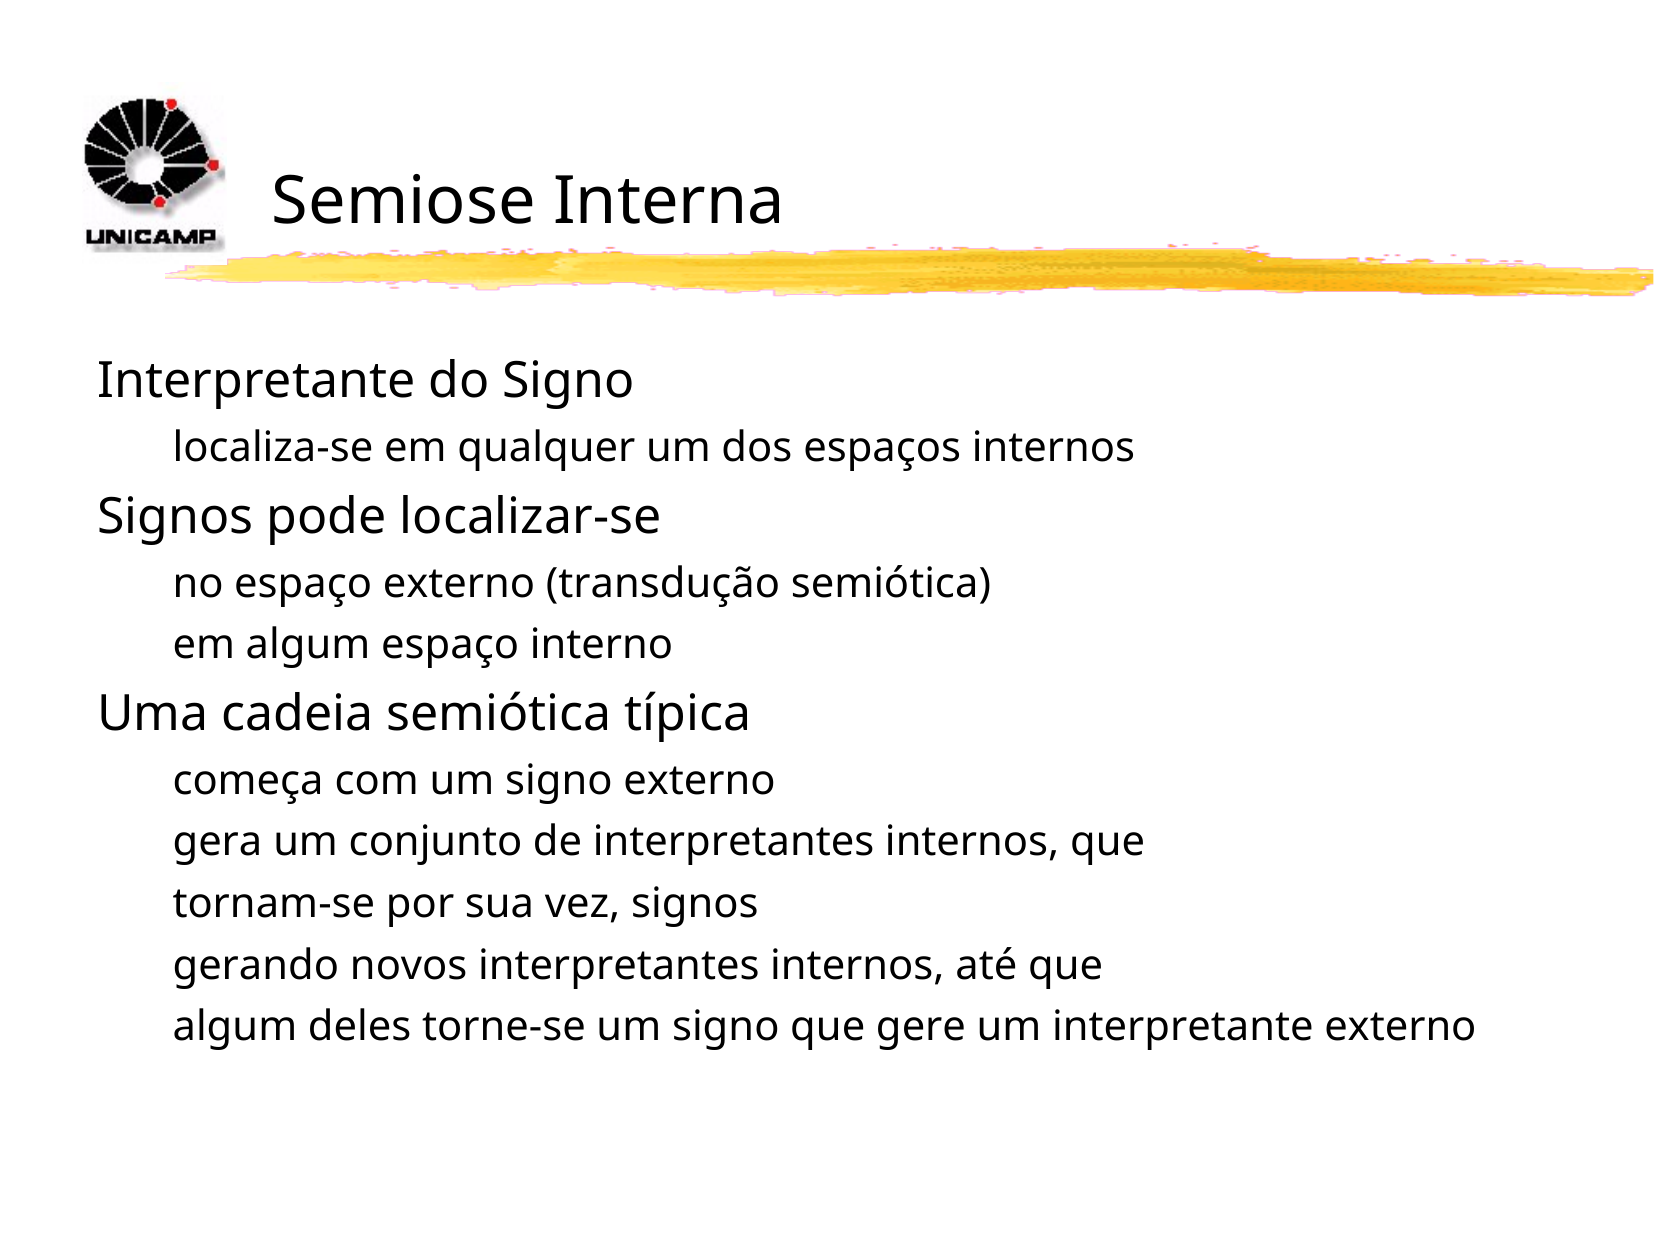

# Semiose Interna
Interpretante do Signo
localiza-se em qualquer um dos espaços internos
Signos pode localizar-se
no espaço externo (transdução semiótica)
em algum espaço interno
Uma cadeia semiótica típica
começa com um signo externo
gera um conjunto de interpretantes internos, que
tornam-se por sua vez, signos
gerando novos interpretantes internos, até que
algum deles torne-se um signo que gere um interpretante externo